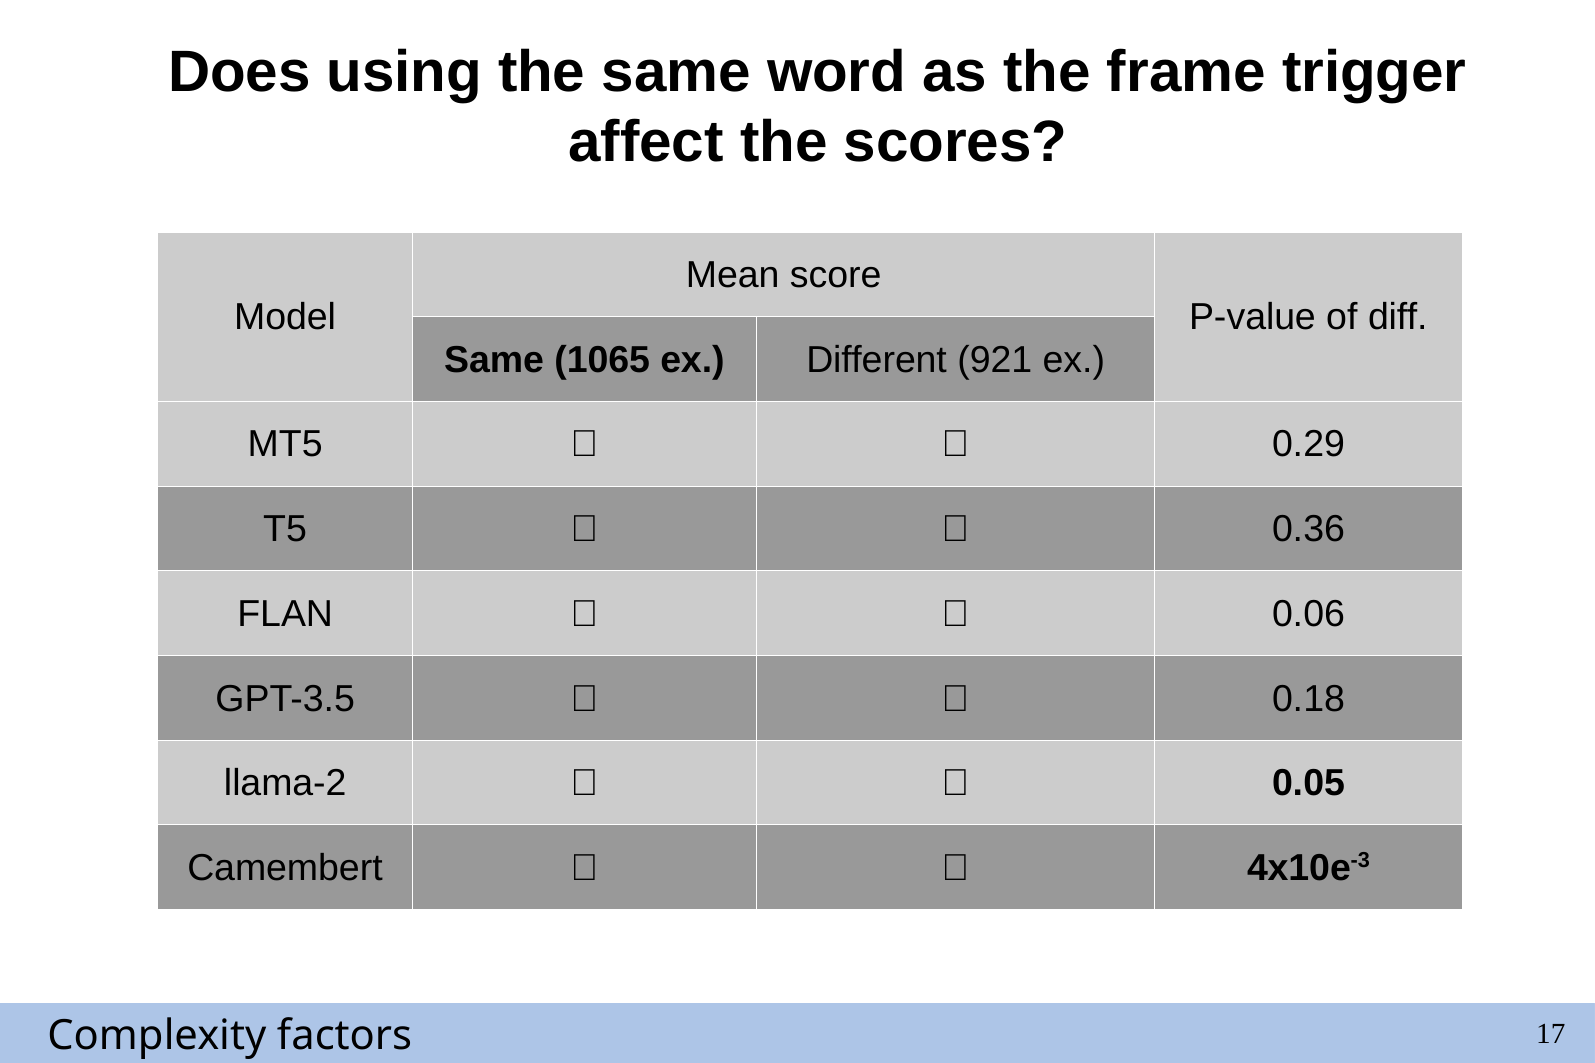

Does using the same word as the frame trigger affect the scores?
| Model | Mean score | | P-value of diff. |
| --- | --- | --- | --- |
| | Same (1065 ex.) | Different (921 ex.) | |
| MT5 | ➕ | ➖ | 0.29 |
| T5 | ➕ | ➖ | 0.36 |
| FLAN | ➕ | ➖ | 0.06 |
| GPT-3.5 | ➕ | ➖ | 0.18 |
| llama-2 | ➖ | ➕ | 0.05 |
| Camembert | ➕ | ➖ | 4x10e-3 |
# Complexity factors